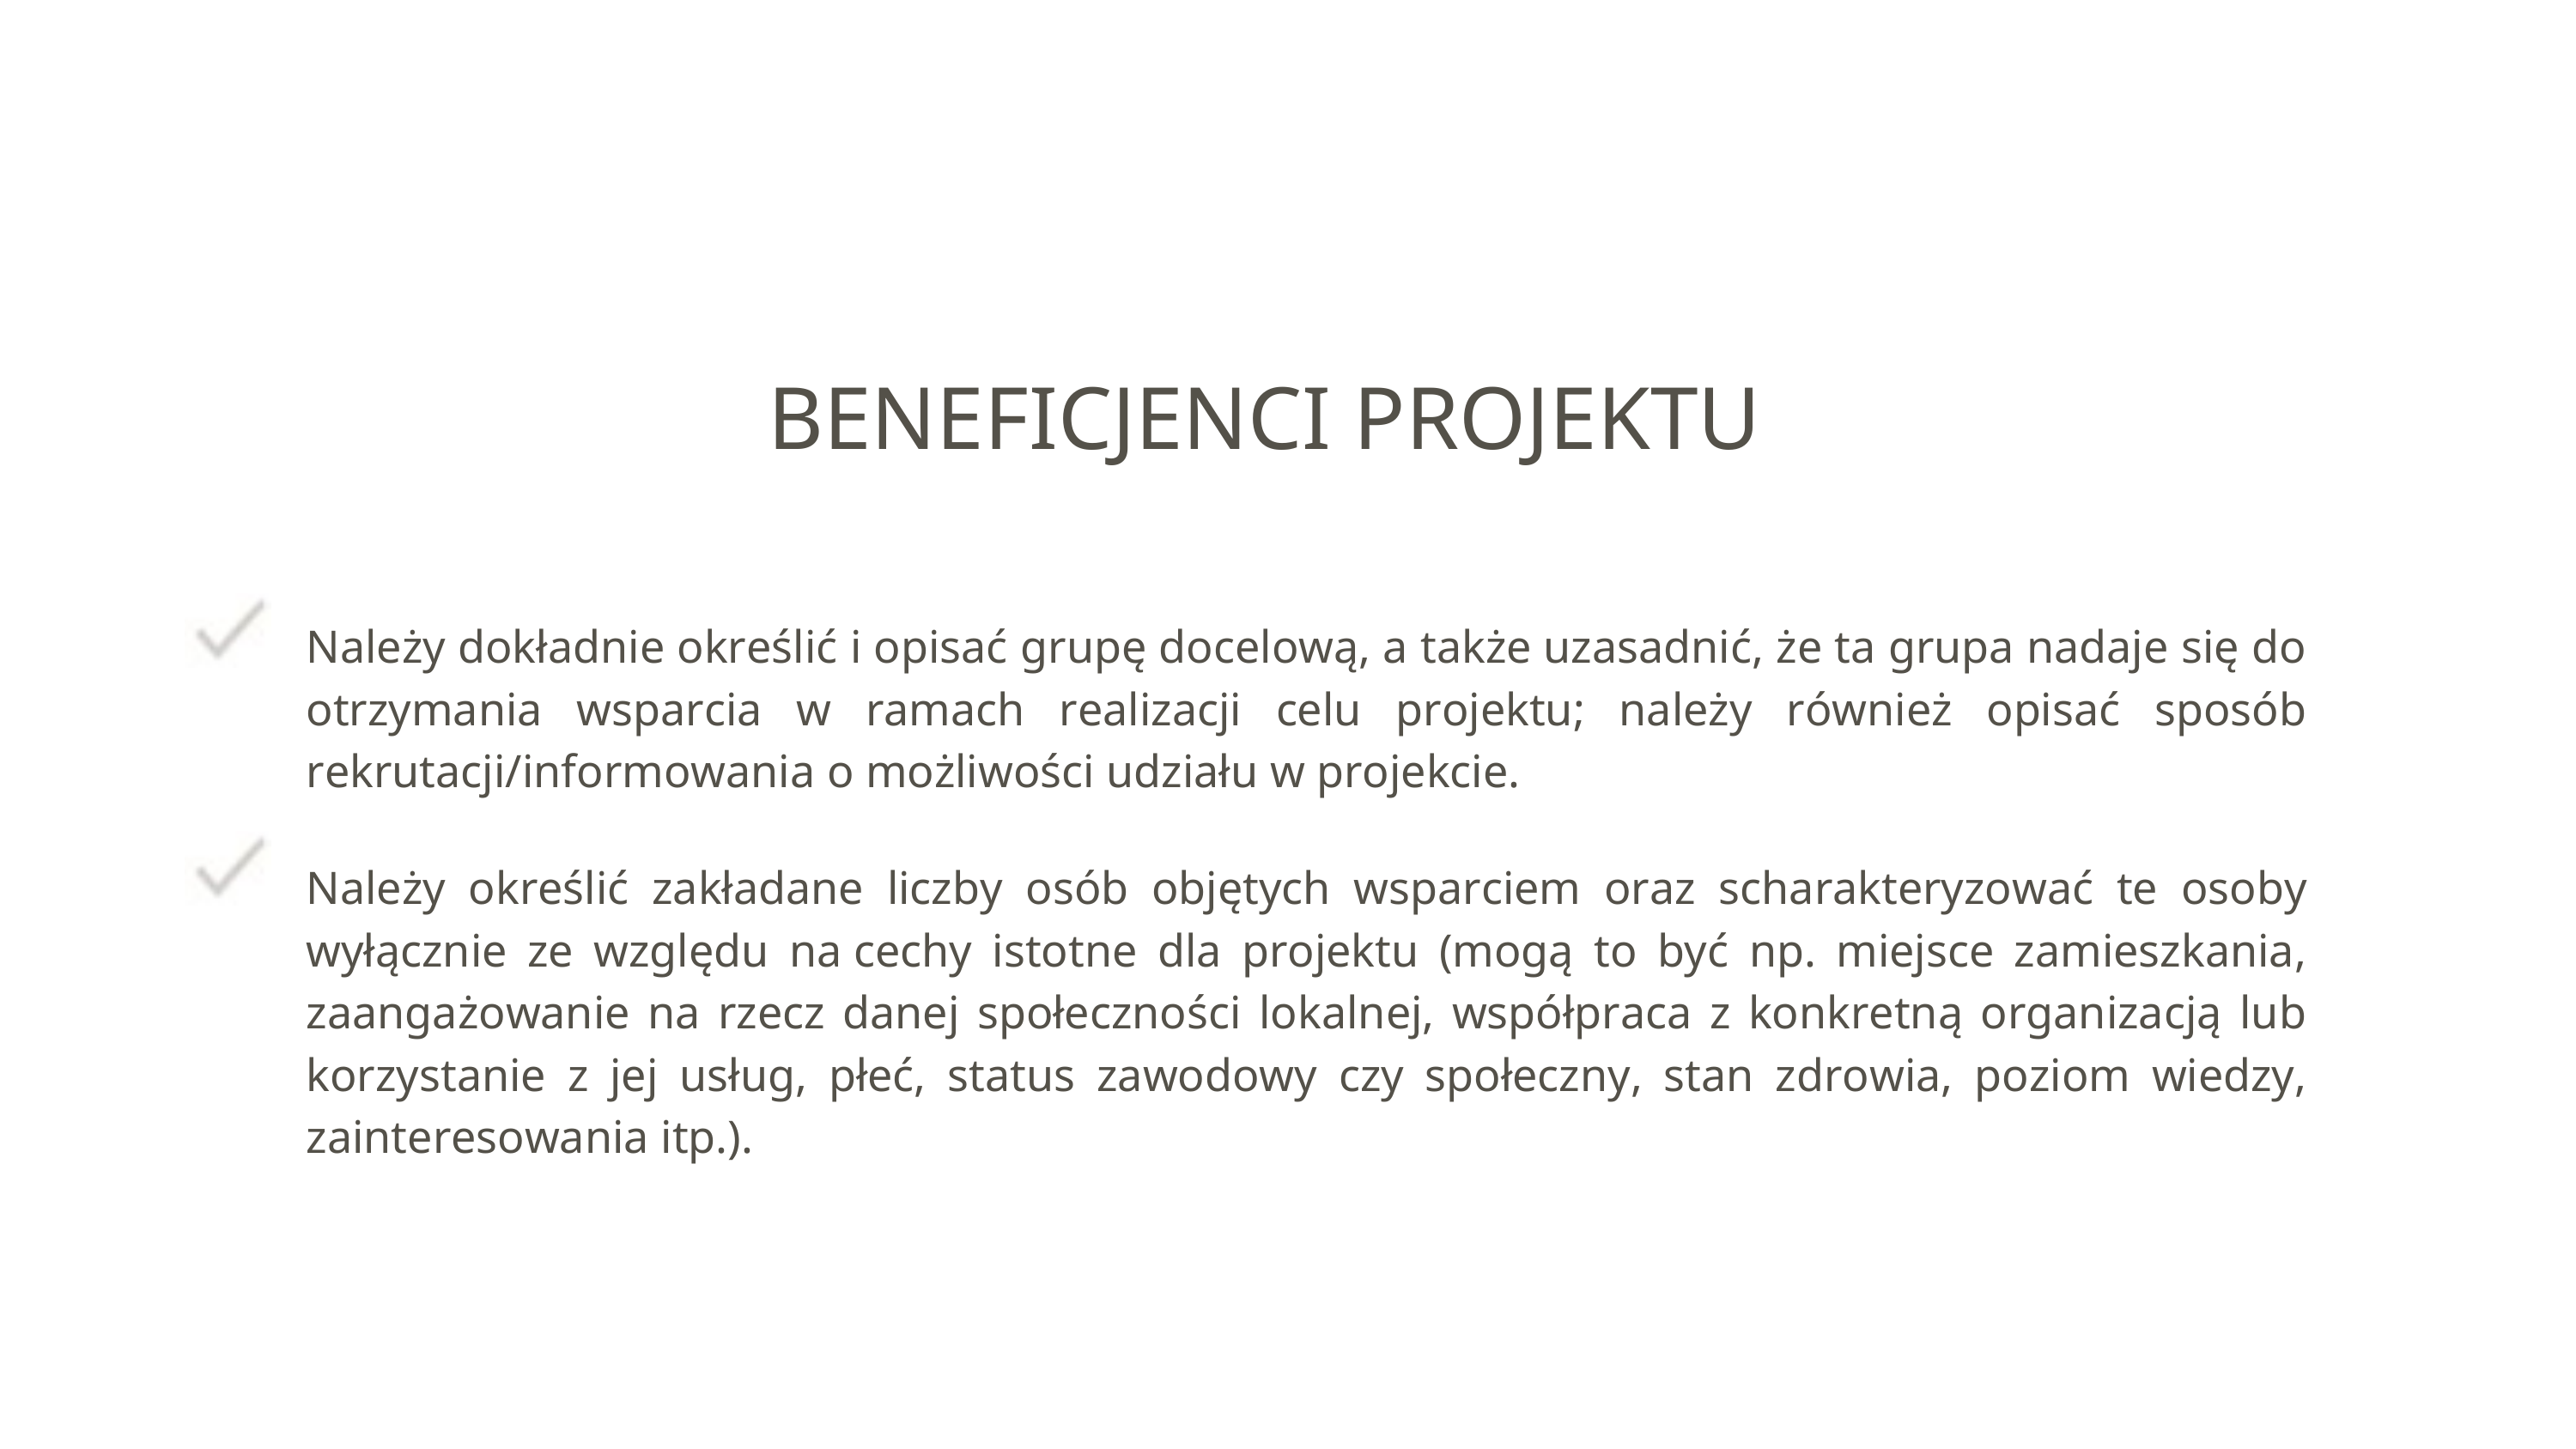

# BENEFICJENCI PROJEKTU
Należy dokładnie określić i opisać grupę docelową, a także uzasadnić, że ta grupa nadaje się do otrzymania wsparcia w ramach realizacji celu projektu; należy również opisać sposób rekrutacji/informowania o możliwości udziału w projekcie.
Należy określić zakładane liczby osób objętych wsparciem oraz scharakteryzować te osoby wyłącznie ze względu na cechy istotne dla projektu (mogą to być np. miejsce zamieszkania, zaangażowanie na rzecz danej społeczności lokalnej, współpraca z konkretną organizacją lub korzystanie z jej usług, płeć, status zawodowy czy społeczny, stan zdrowia, poziom wiedzy, zainteresowania itp.).